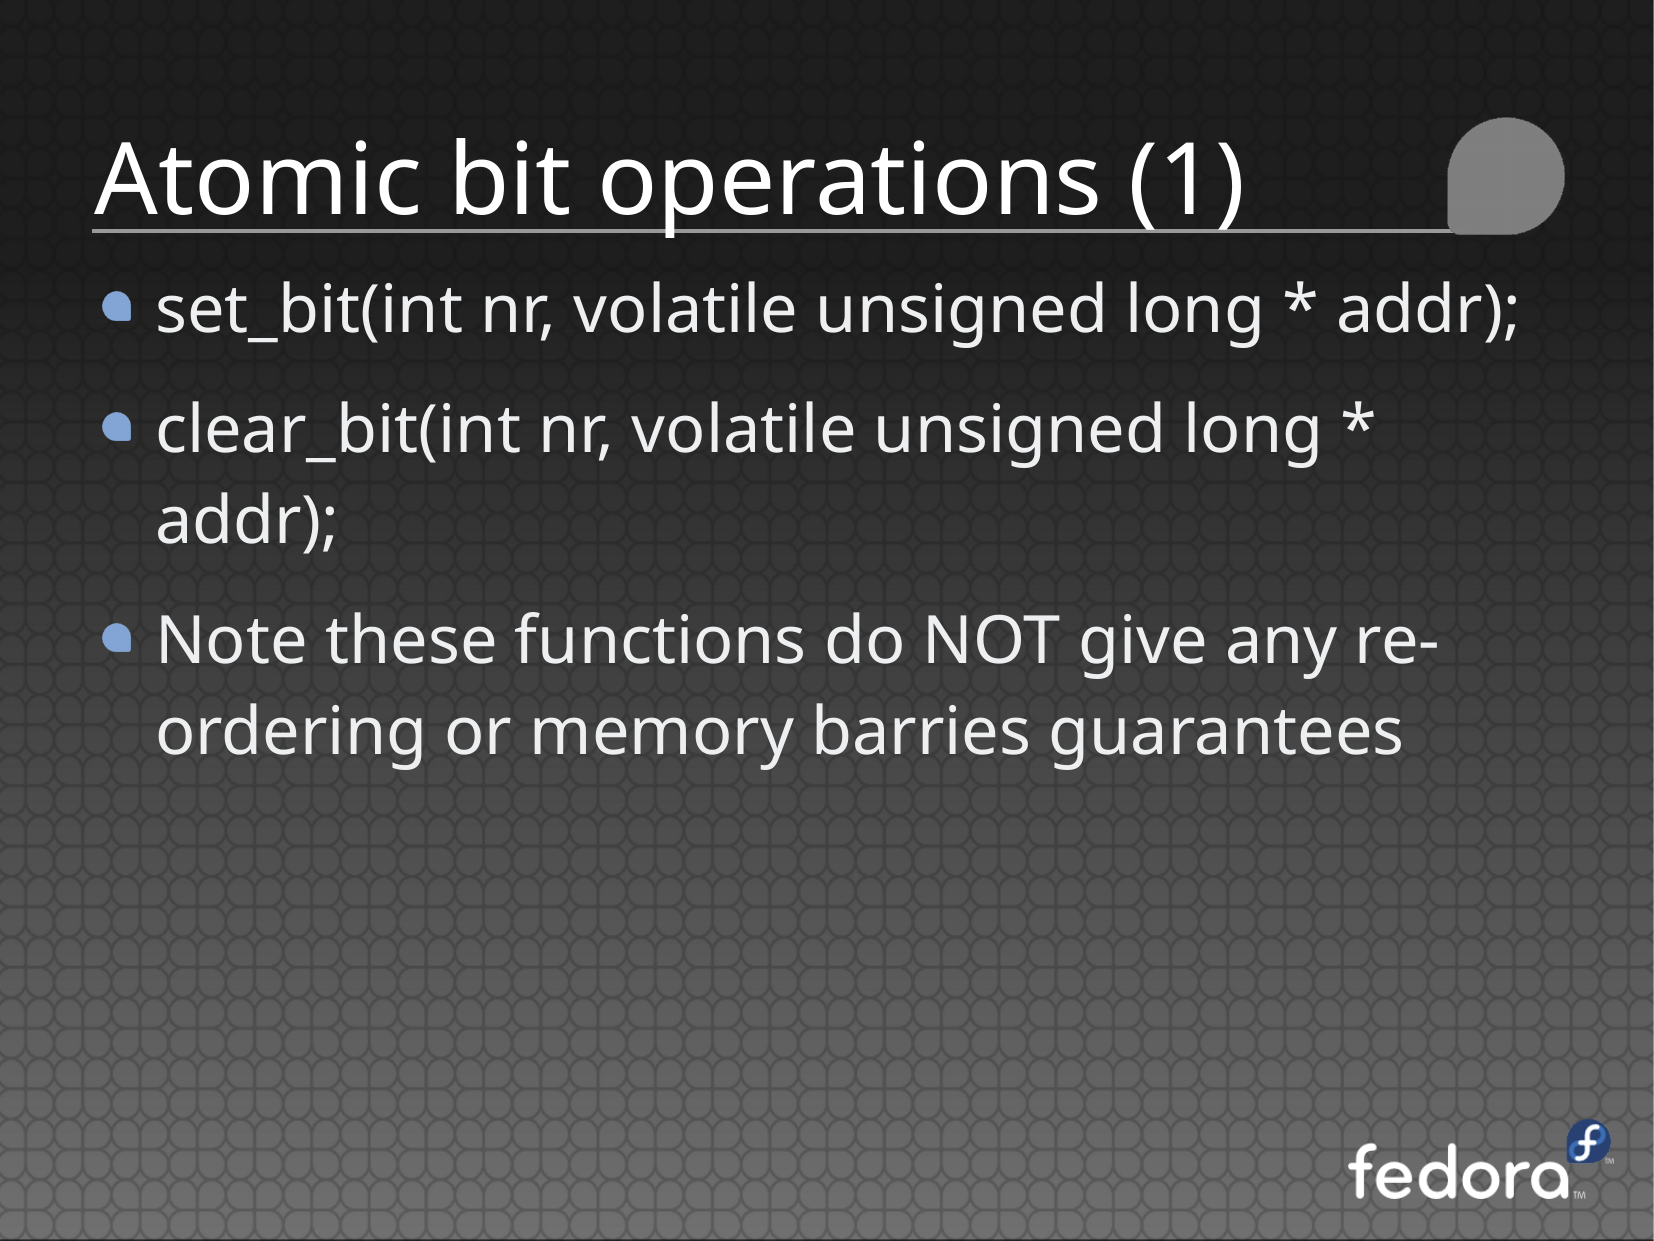

Atomic bit operations (1)
# set_bit(int nr, volatile unsigned long * addr);
clear_bit(int nr, volatile unsigned long * addr);
Note these functions do NOT give any re-ordering or memory barries guarantees